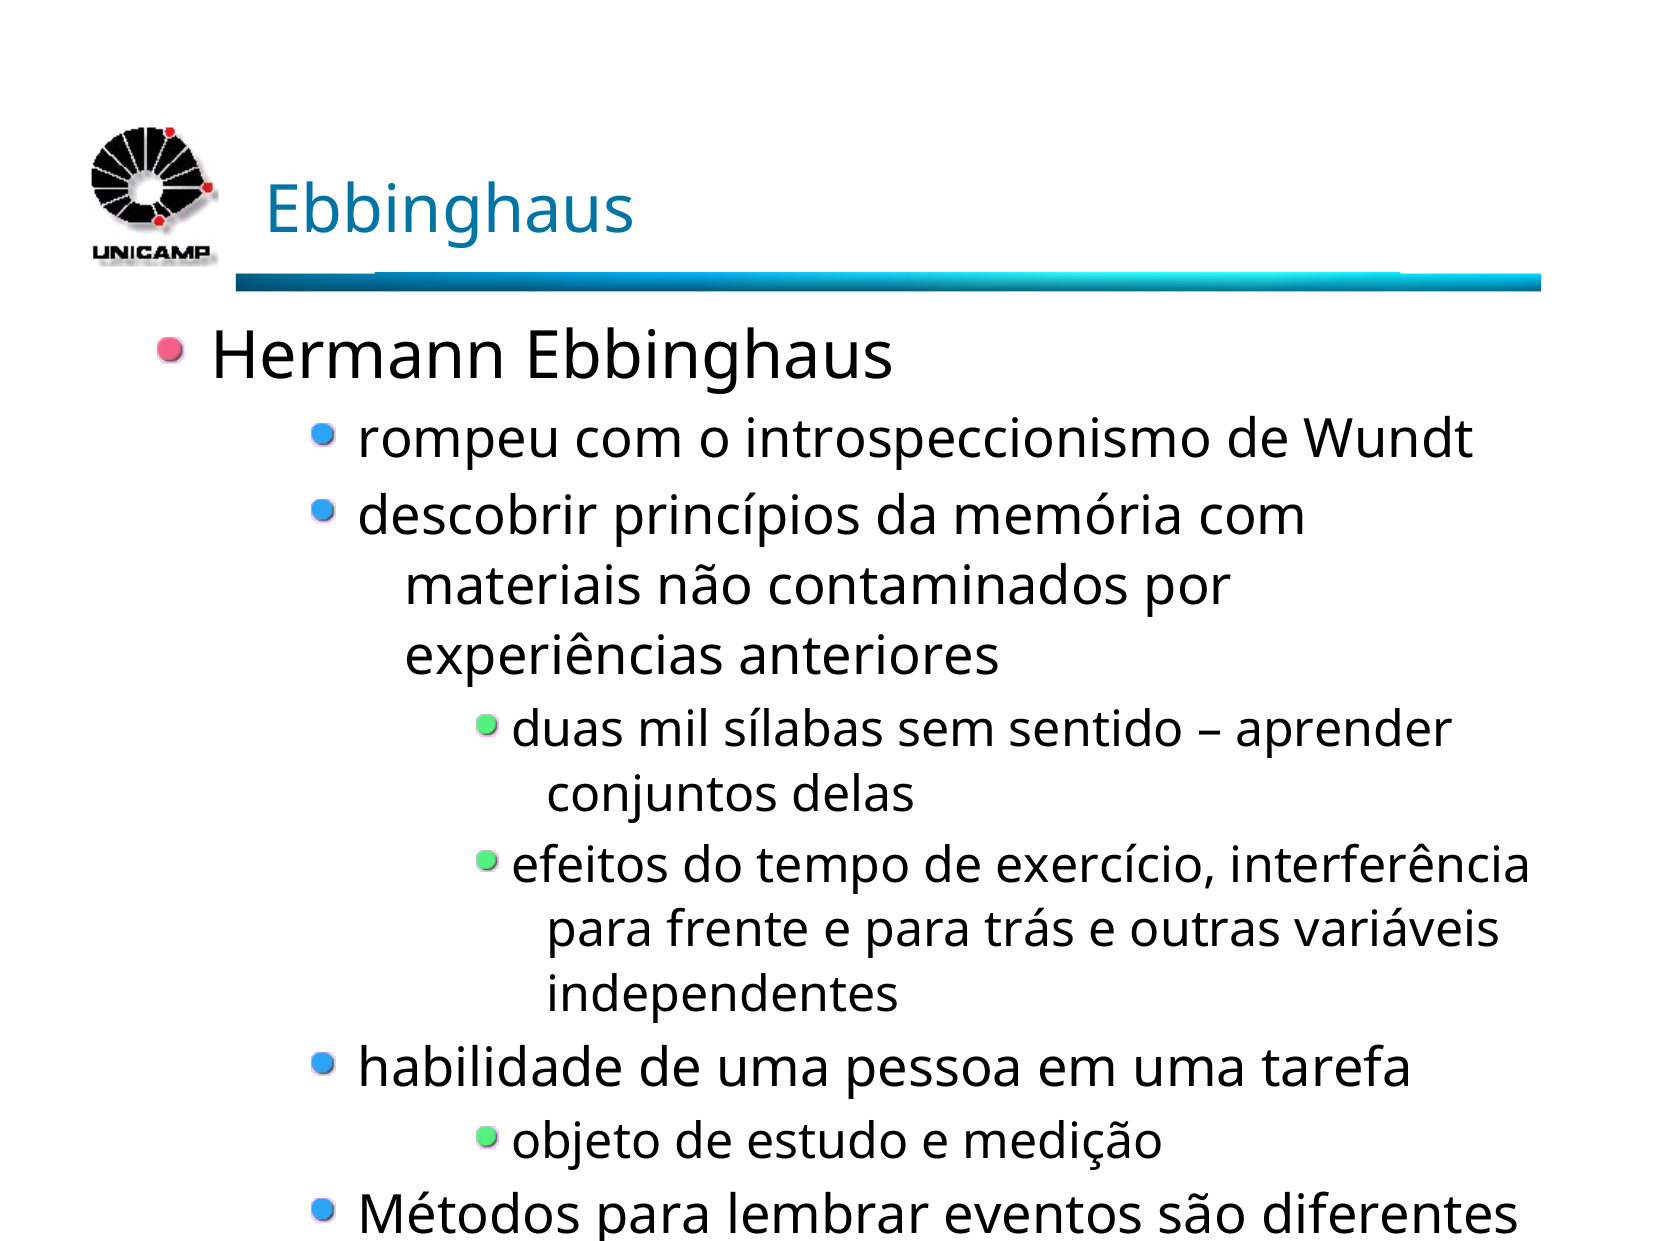

# Ebbinghaus
Hermann Ebbinghaus
rompeu com o introspeccionismo de Wundt
descobrir princípios da memória com materiais não contaminados por experiências anteriores
duas mil sílabas sem sentido – aprender conjuntos delas
efeitos do tempo de exercício, interferência para frente e para trás e outras variáveis independentes
habilidade de uma pessoa em uma tarefa
objeto de estudo e medição
Métodos para lembrar eventos são diferentes quando estes eventos têm sentido ou não